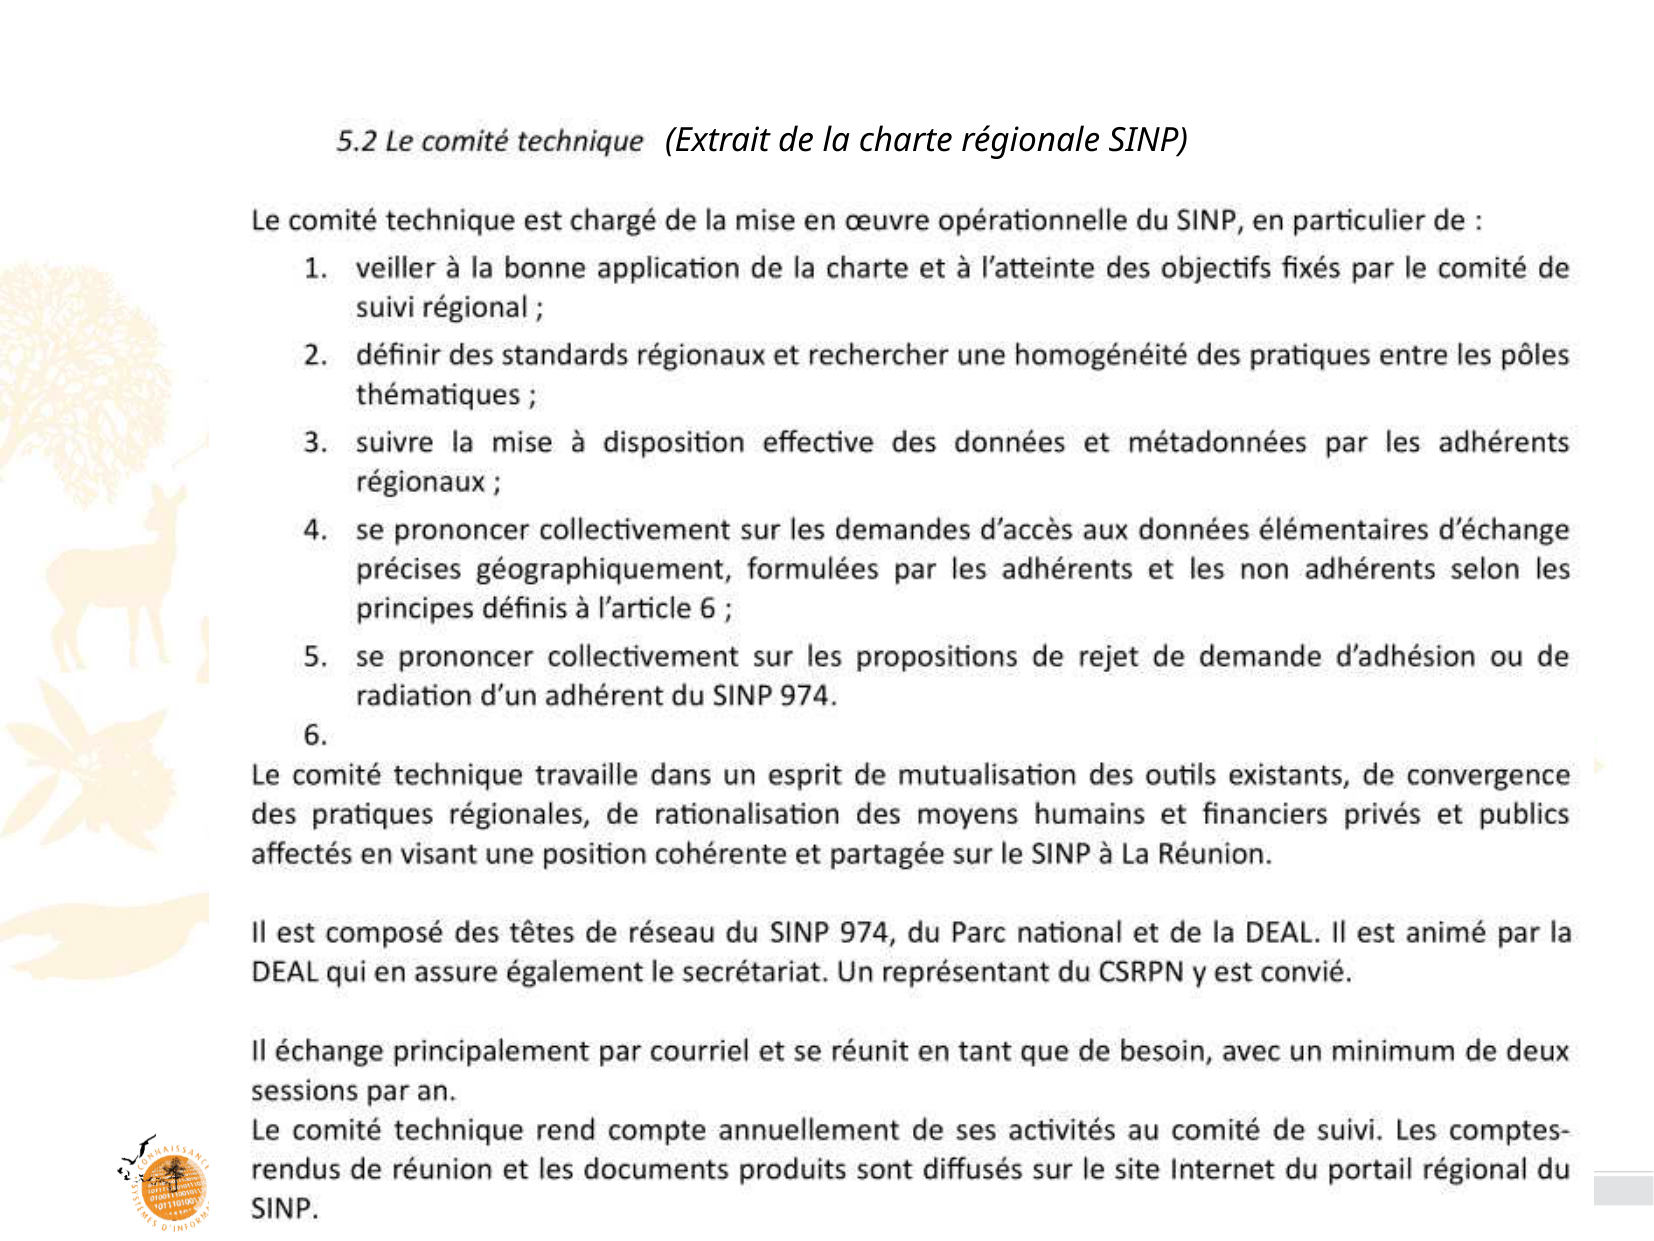

# (Extrait de la charte régionale SINP)
GT ERC - 06/02/2015
2